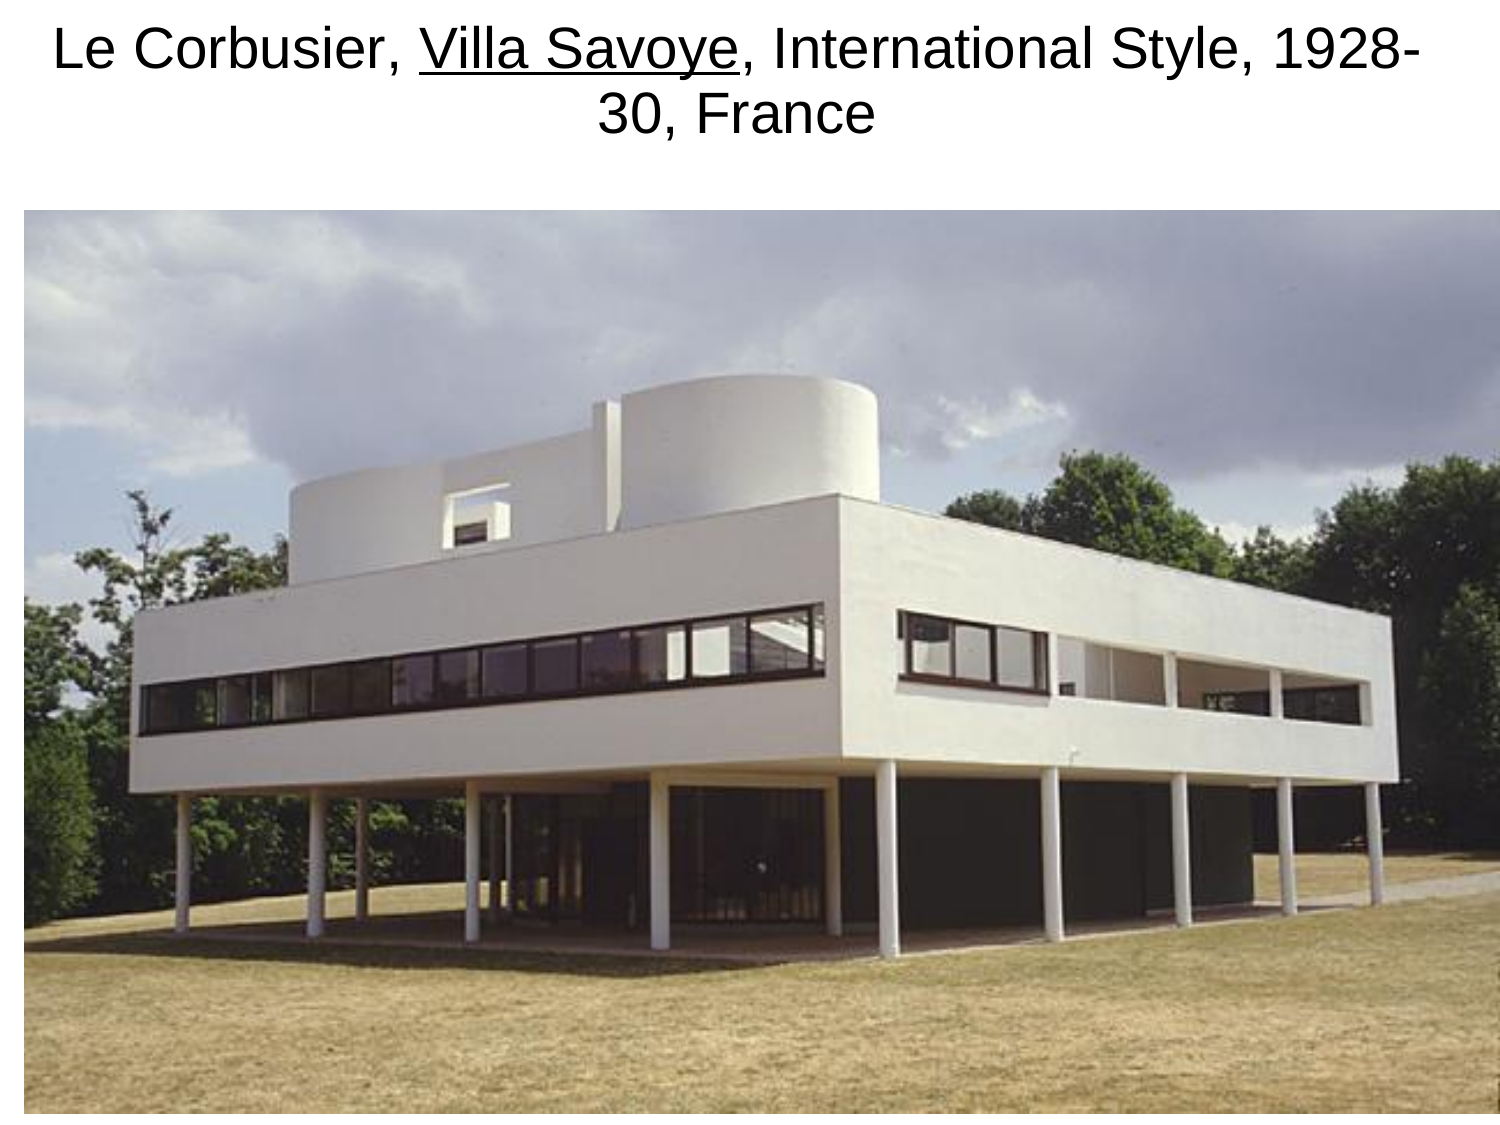

# Le Corbusier, Villa Savoye, International Style, 1928-30, France